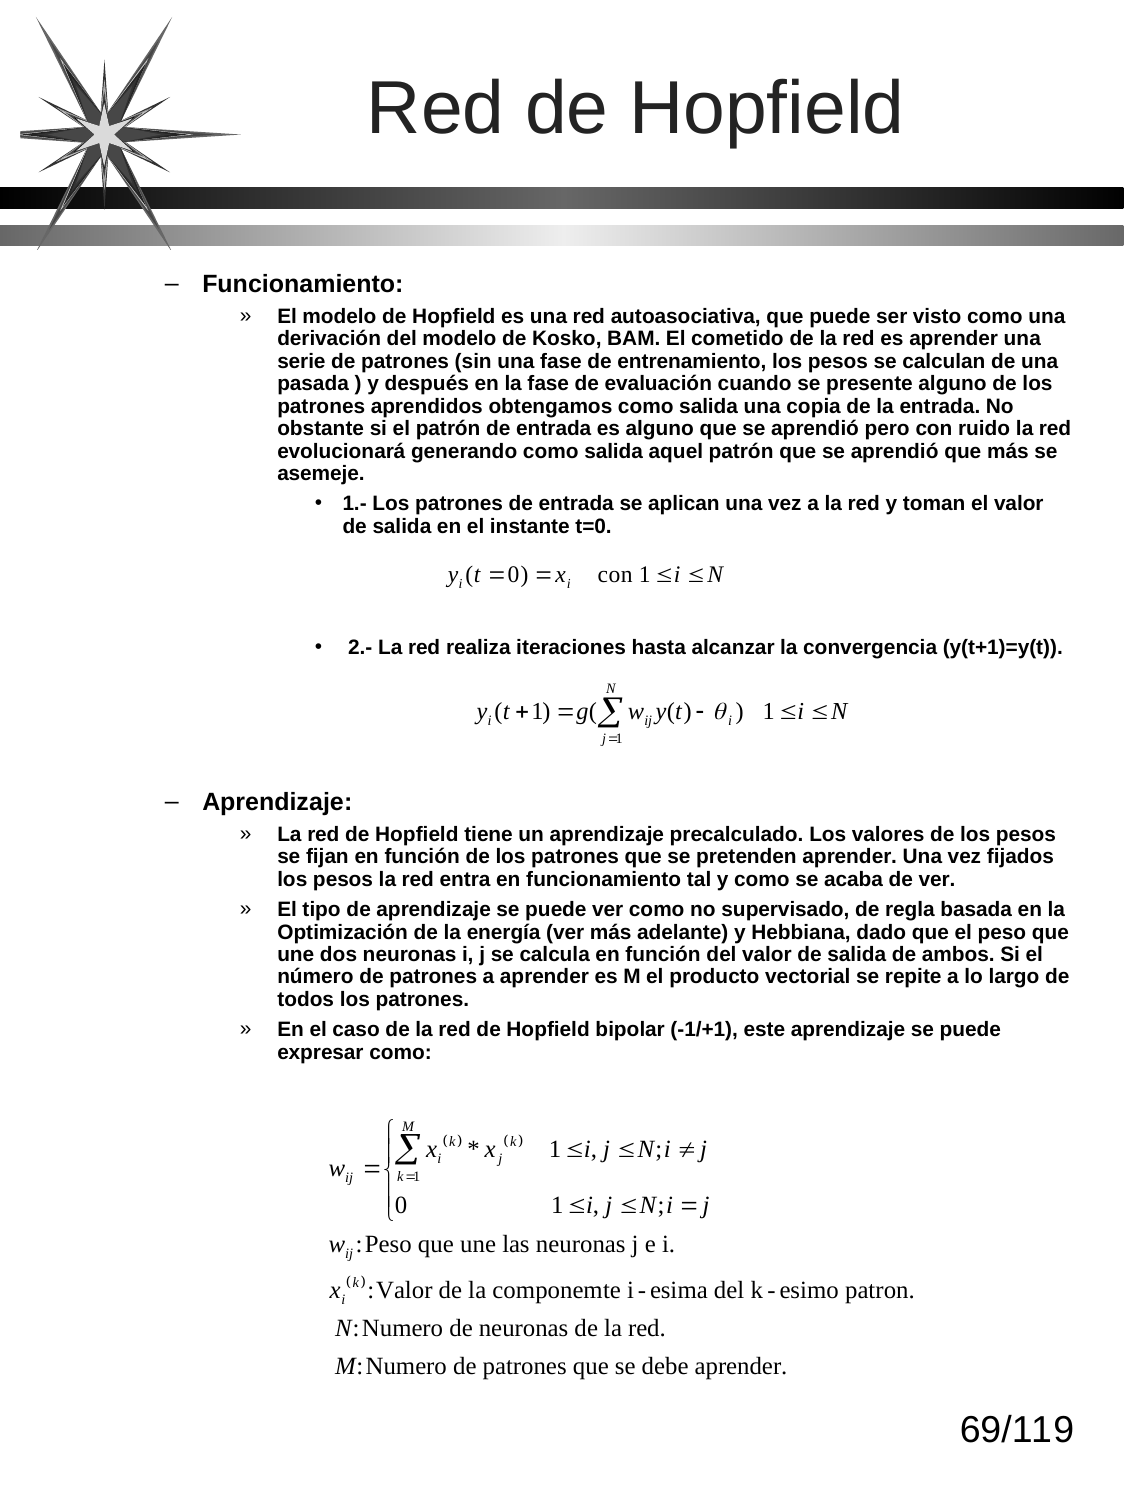

# Red de Hopfield
Funcionamiento:
El modelo de Hopfield es una red autoasociativa, que puede ser visto como una derivación del modelo de Kosko, BAM. El cometido de la red es aprender una serie de patrones (sin una fase de entrenamiento, los pesos se calculan de una pasada ) y después en la fase de evaluación cuando se presente alguno de los patrones aprendidos obtengamos como salida una copia de la entrada. No obstante si el patrón de entrada es alguno que se aprendió pero con ruido la red evolucionará generando como salida aquel patrón que se aprendió que más se asemeje.
1.- Los patrones de entrada se aplican una vez a la red y toman el valor de salida en el instante t=0.
 2.- La red realiza iteraciones hasta alcanzar la convergencia (y(t+1)=y(t)).
Aprendizaje:
La red de Hopfield tiene un aprendizaje precalculado. Los valores de los pesos se fijan en función de los patrones que se pretenden aprender. Una vez fijados los pesos la red entra en funcionamiento tal y como se acaba de ver.
El tipo de aprendizaje se puede ver como no supervisado, de regla basada en la Optimización de la energía (ver más adelante) y Hebbiana, dado que el peso que une dos neuronas i, j se calcula en función del valor de salida de ambos. Si el número de patrones a aprender es M el producto vectorial se repite a lo largo de todos los patrones.
En el caso de la red de Hopfield bipolar (-1/+1), este aprendizaje se puede expresar como: